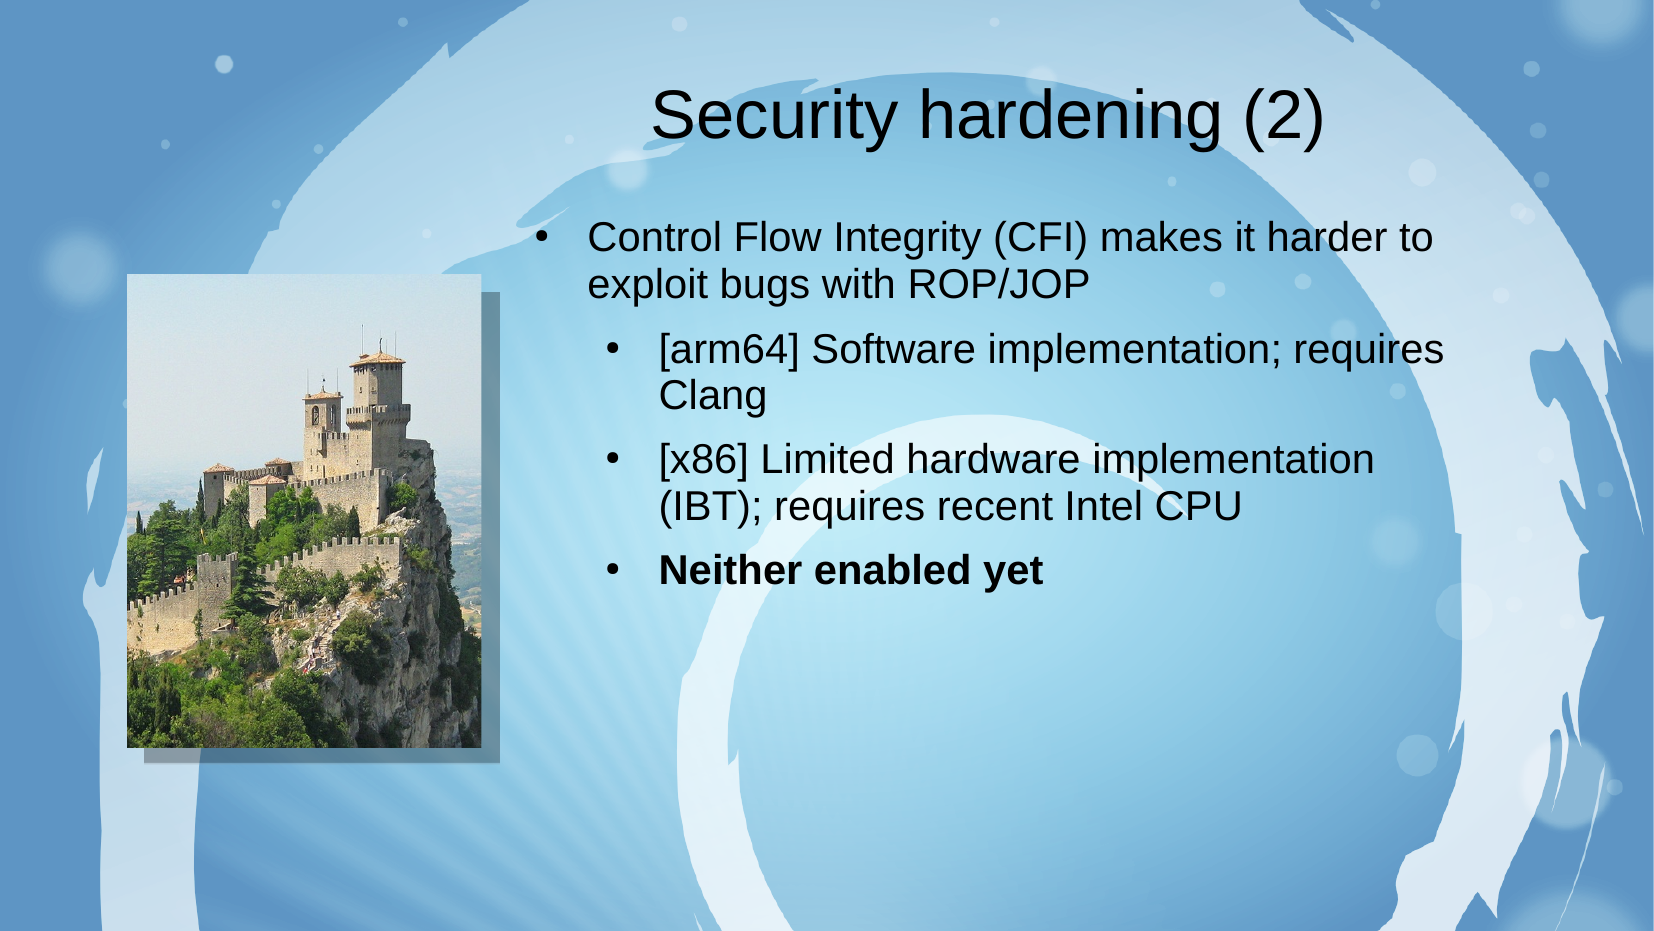

# Security hardening (2)
Control Flow Integrity (CFI) makes it harder to exploit bugs with ROP/JOP
[arm64] Software implementation; requires Clang
[x86] Limited hardware implementation (IBT); requires recent Intel CPU
Neither enabled yet